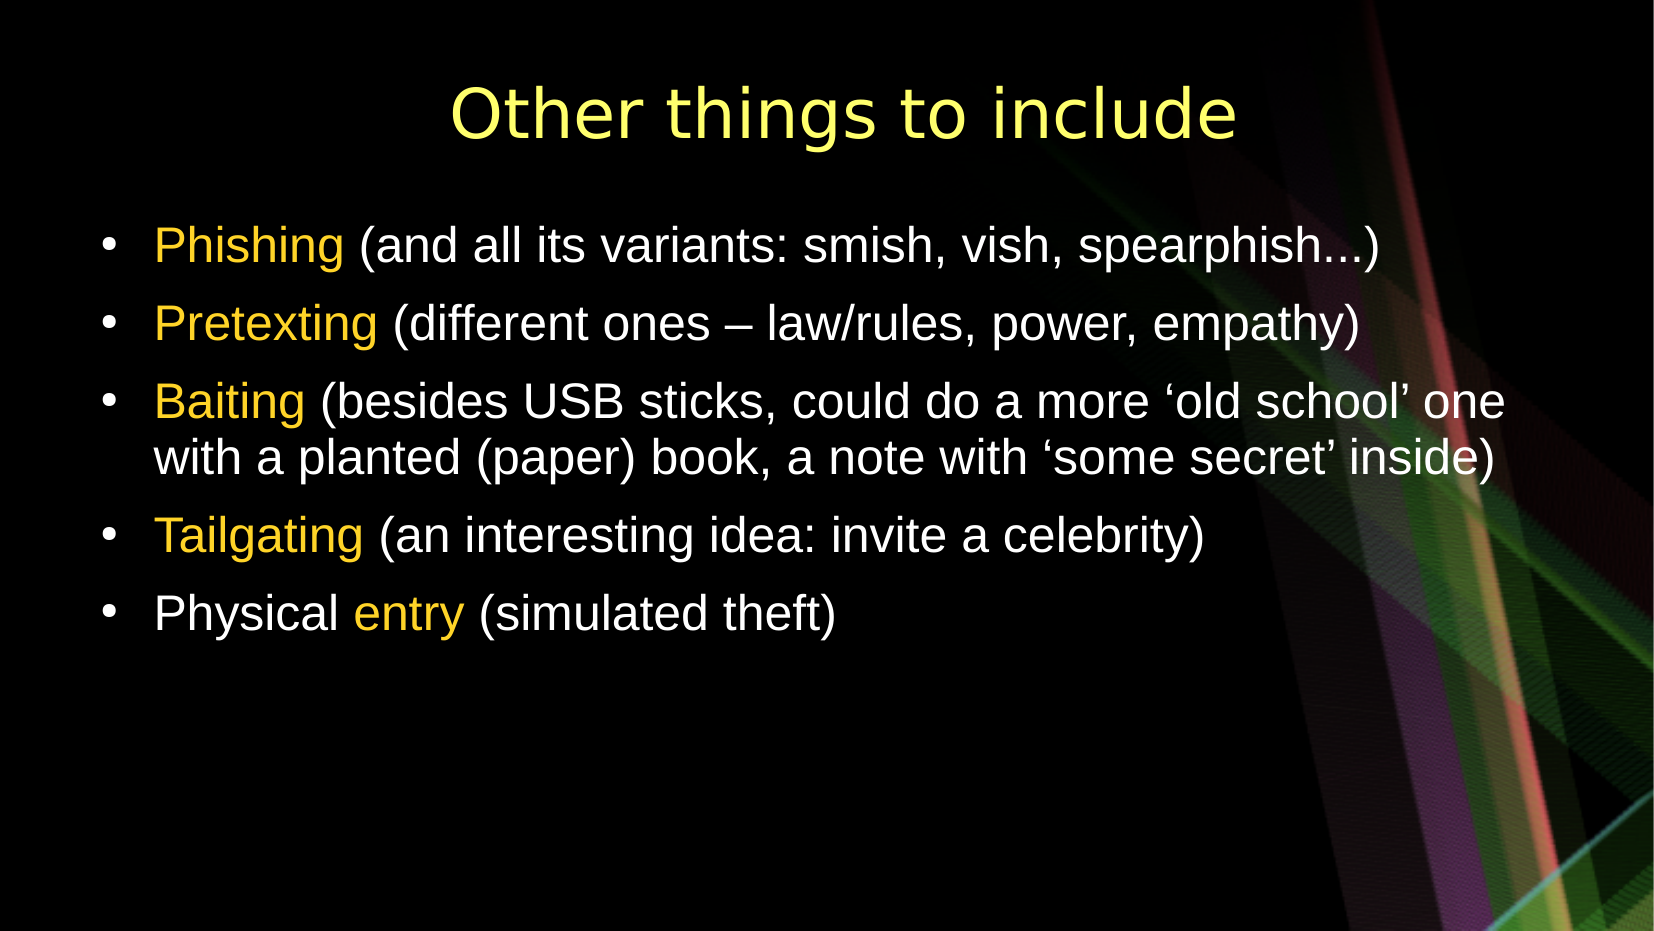

# Other things to include
Phishing (and all its variants: smish, vish, spearphish...)
Pretexting (different ones – law/rules, power, empathy)
Baiting (besides USB sticks, could do a more ‘old school’ one with a planted (paper) book, a note with ‘some secret’ inside)
Tailgating (an interesting idea: invite a celebrity)
Physical entry (simulated theft)